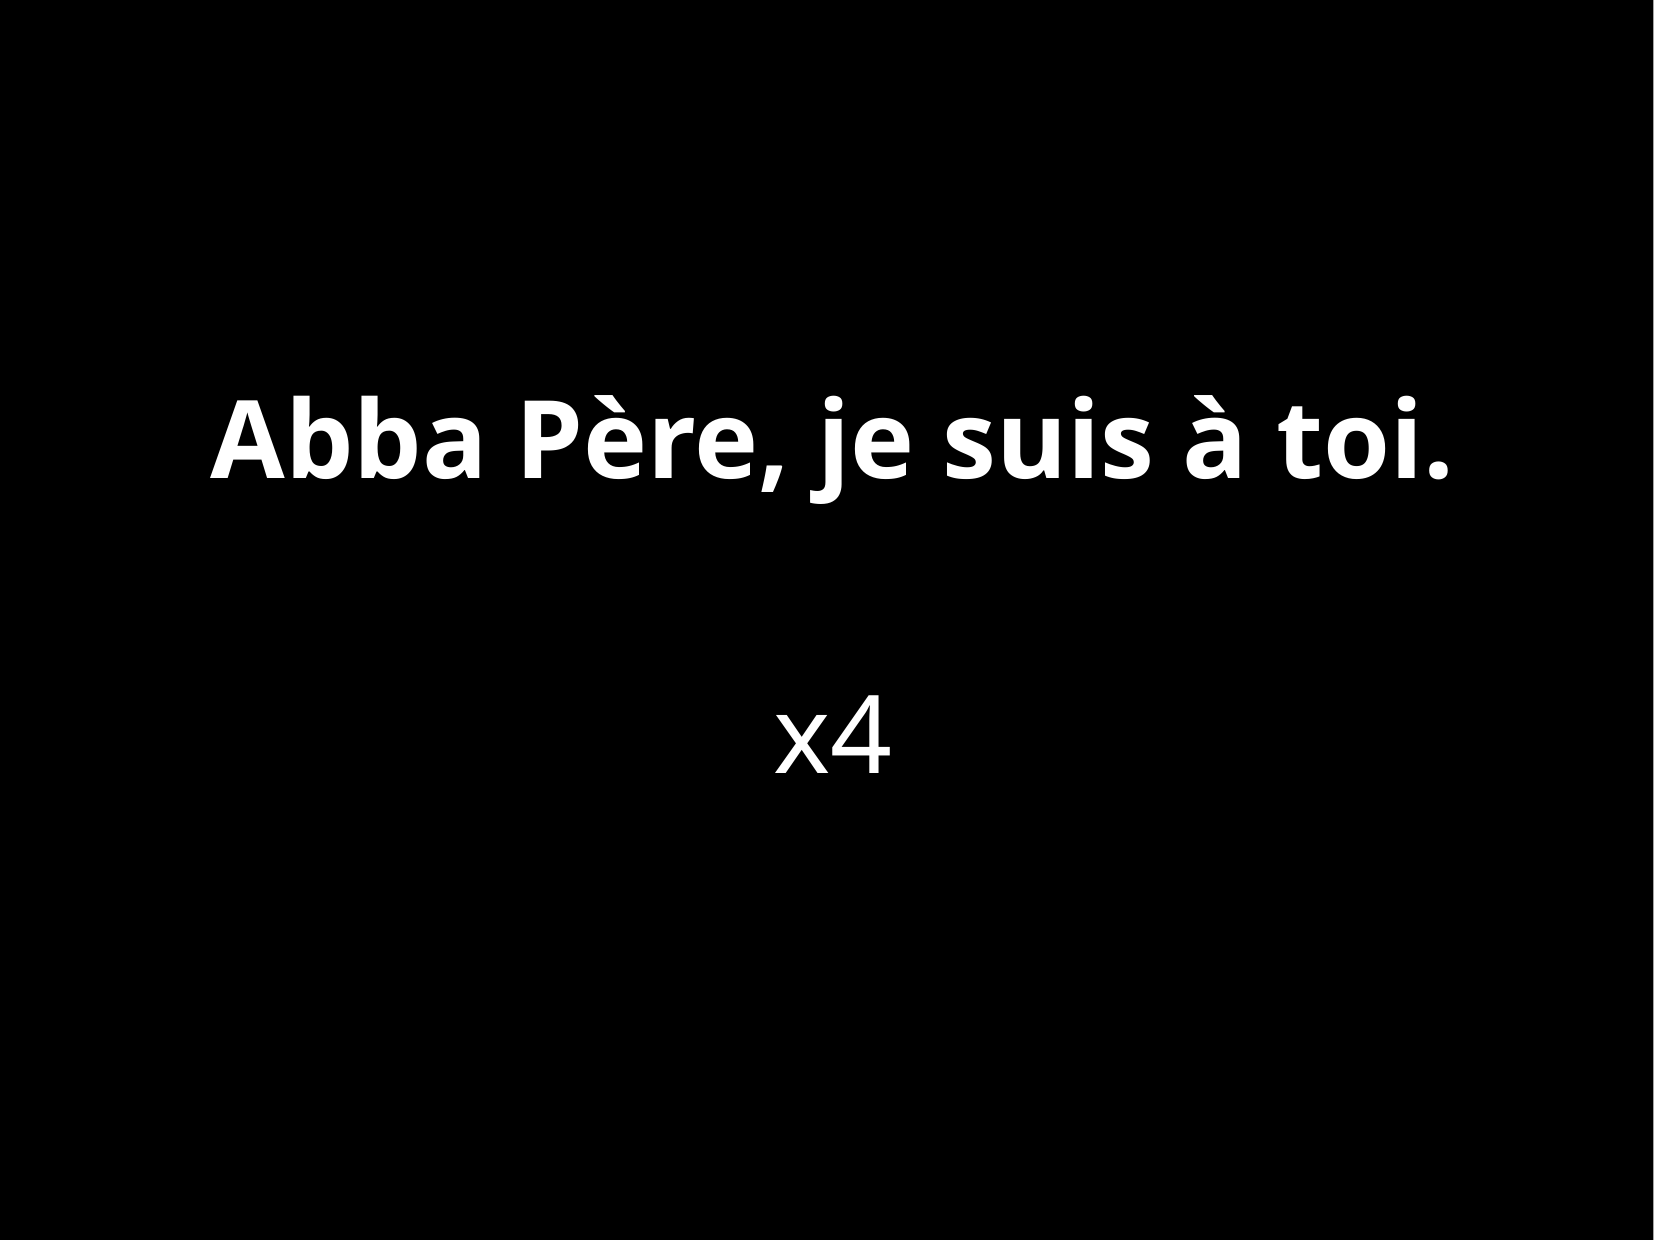

# Abba Père, je suis à toi.
x4